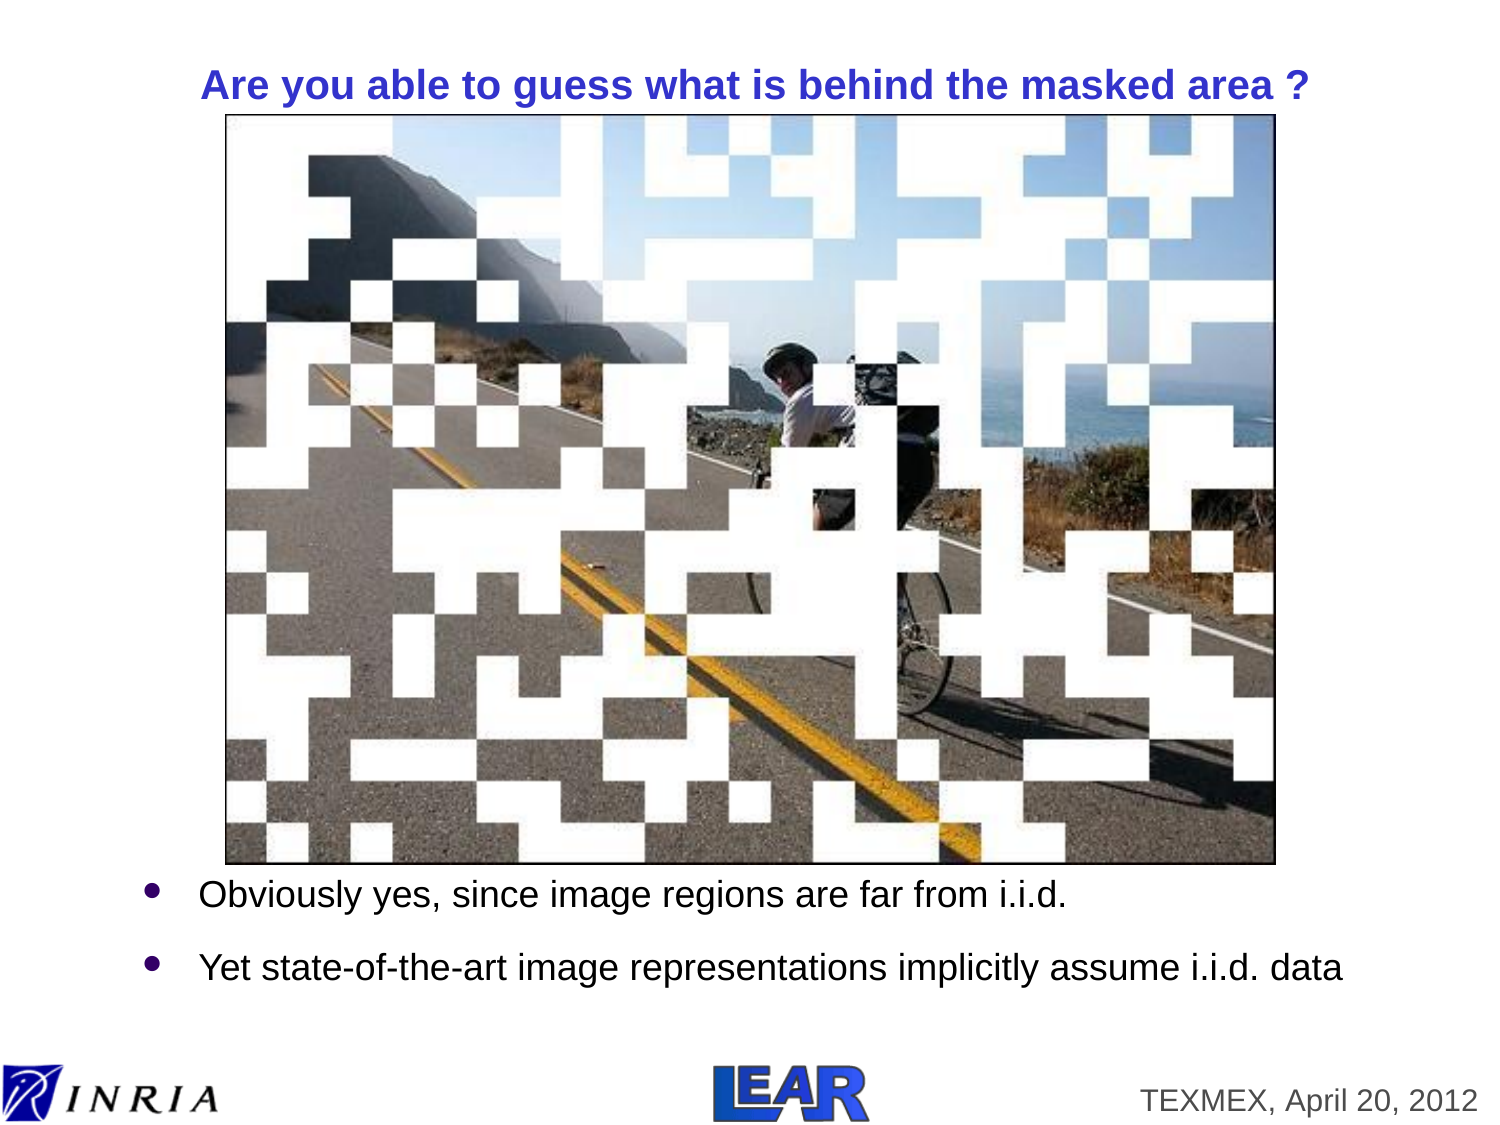

# Are you able to guess what is behind the masked area ?
Obviously yes, since image regions are far from i.i.d.
Yet state-of-the-art image representations implicitly assume i.i.d. data